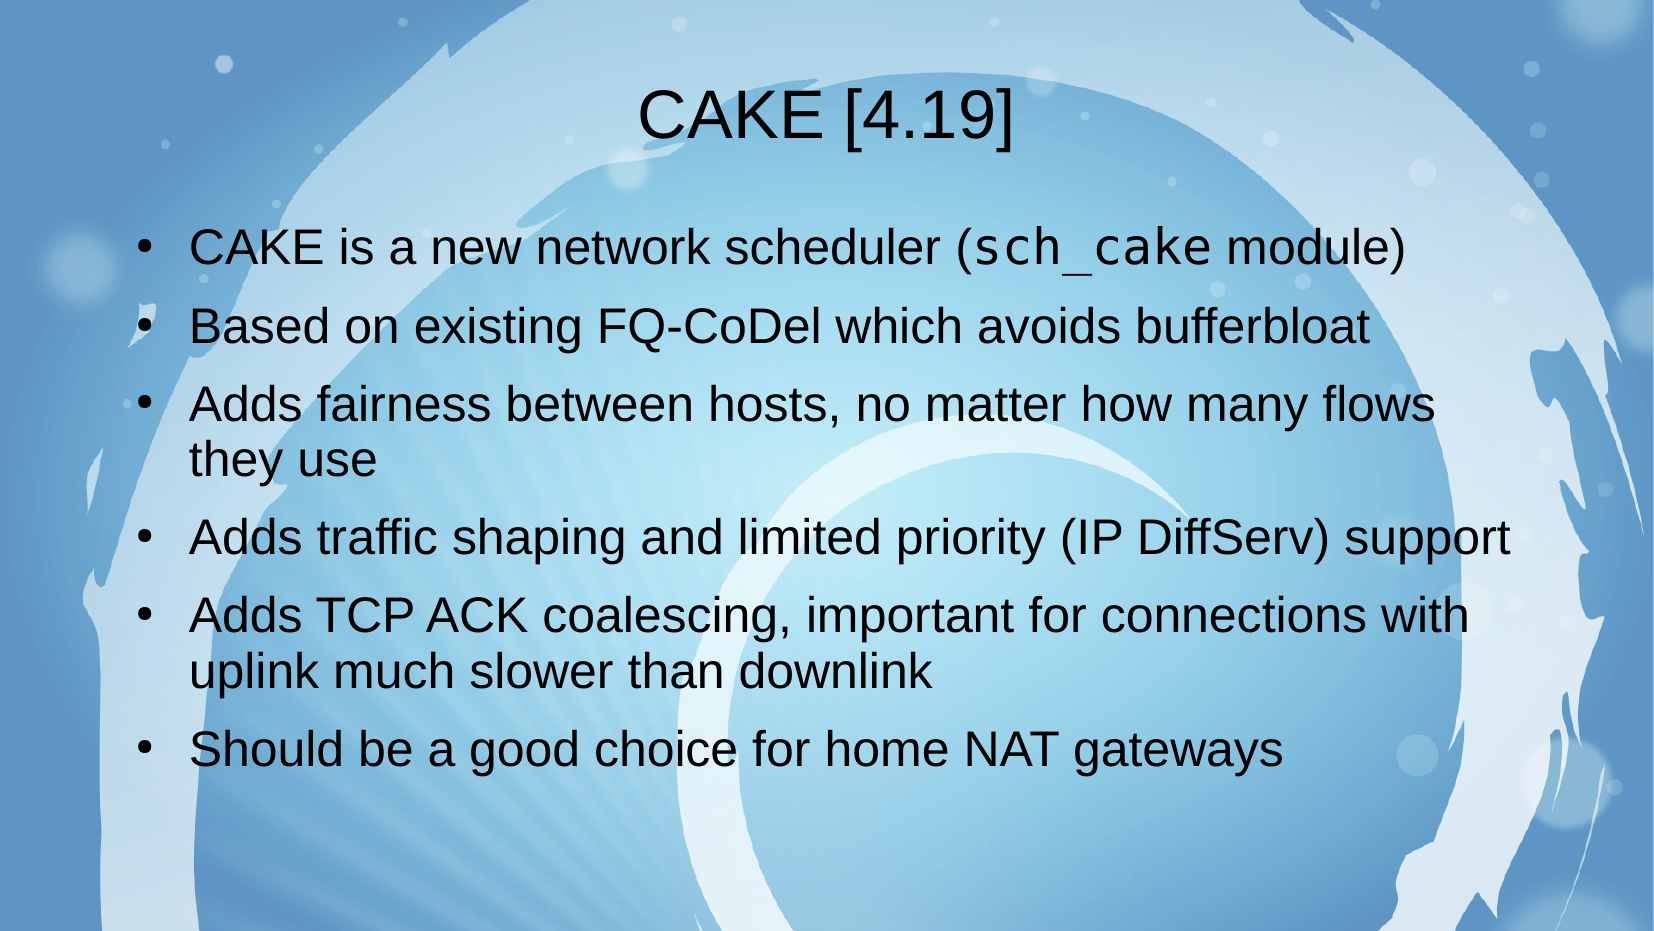

# CAKE [4.19]
CAKE is a new network scheduler (sch_cake module)
Based on existing FQ-CoDel which avoids bufferbloat
Adds fairness between hosts, no matter how many flows they use
Adds traffic shaping and limited priority (IP DiffServ) support
Adds TCP ACK coalescing, important for connections with uplink much slower than downlink
Should be a good choice for home NAT gateways